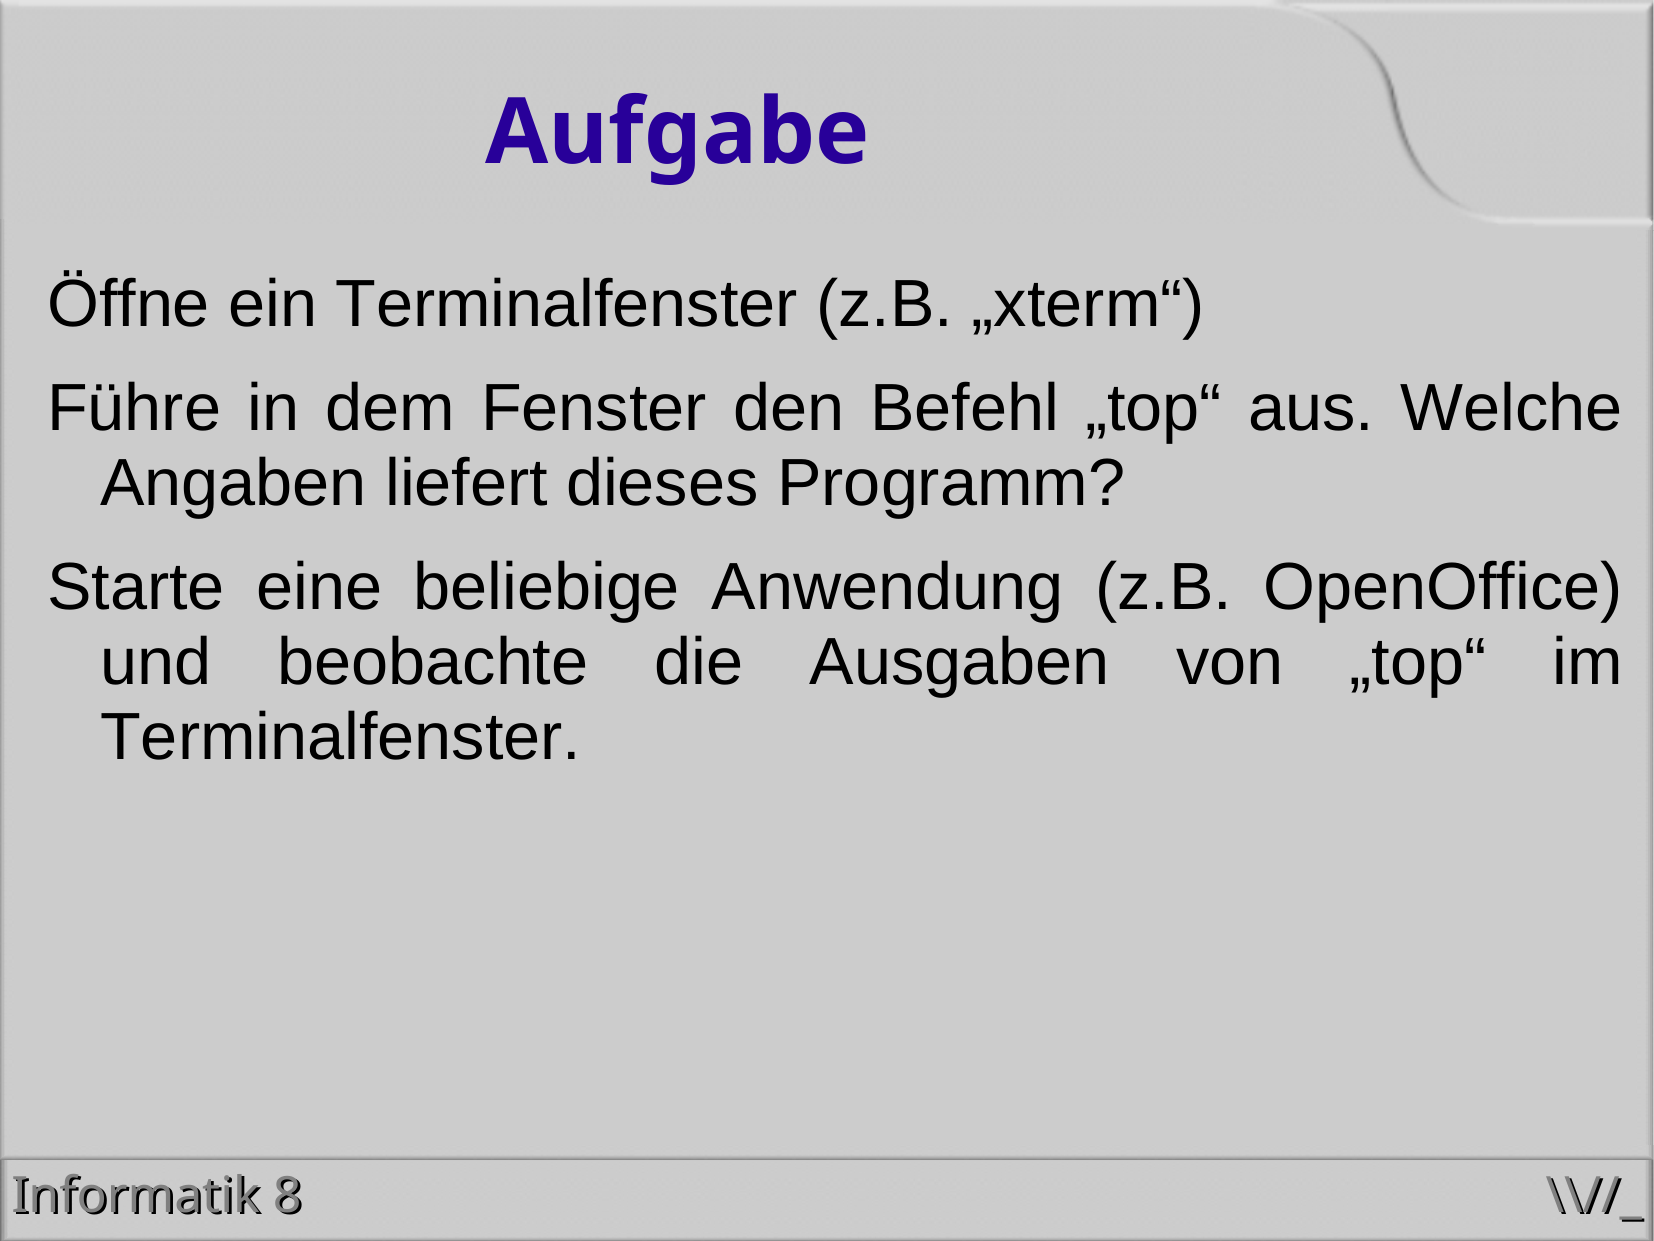

# Aufgabe
Öffne ein Terminalfenster (z.B. „xterm“)
Führe in dem Fenster den Befehl „top“ aus. Welche Angaben liefert dieses Programm?
Starte eine beliebige Anwendung (z.B. OpenOffice) und beobachte die Ausgaben von „top“ im Terminalfenster.